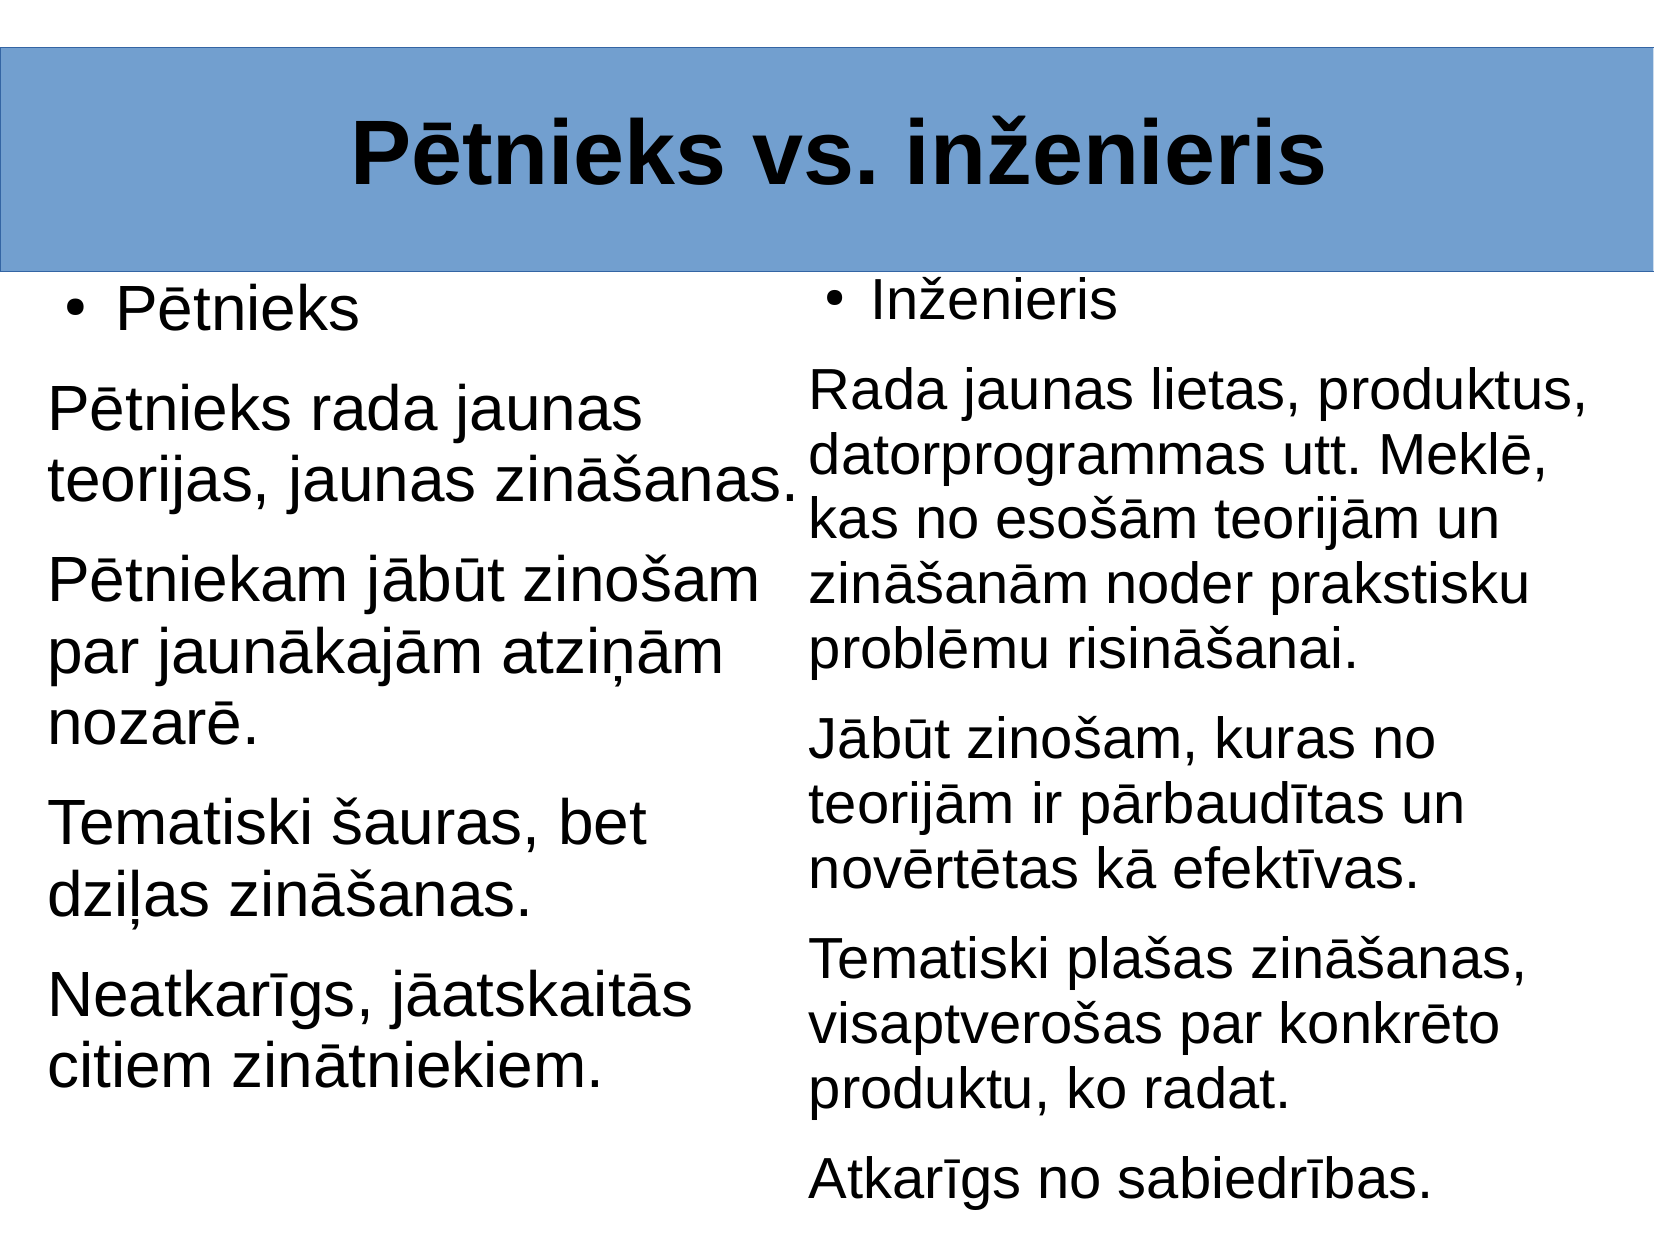

# Pētnieks vs. inženieris
Inženieris
Rada jaunas lietas, produktus, datorprogrammas utt. Meklē, kas no esošām teorijām un zināšanām noder prakstisku problēmu risināšanai.
Jābūt zinošam, kuras no teorijām ir pārbaudītas un novērtētas kā efektīvas.
Tematiski plašas zināšanas, visaptverošas par konkrēto produktu, ko radat.
Atkarīgs no sabiedrības.
Pētnieks
Pētnieks rada jaunas teorijas, jaunas zināšanas.
Pētniekam jābūt zinošam par jaunākajām atziņām nozarē.
Tematiski šauras, bet dziļas zināšanas.
Neatkarīgs, jāatskaitās citiem zinātniekiem.